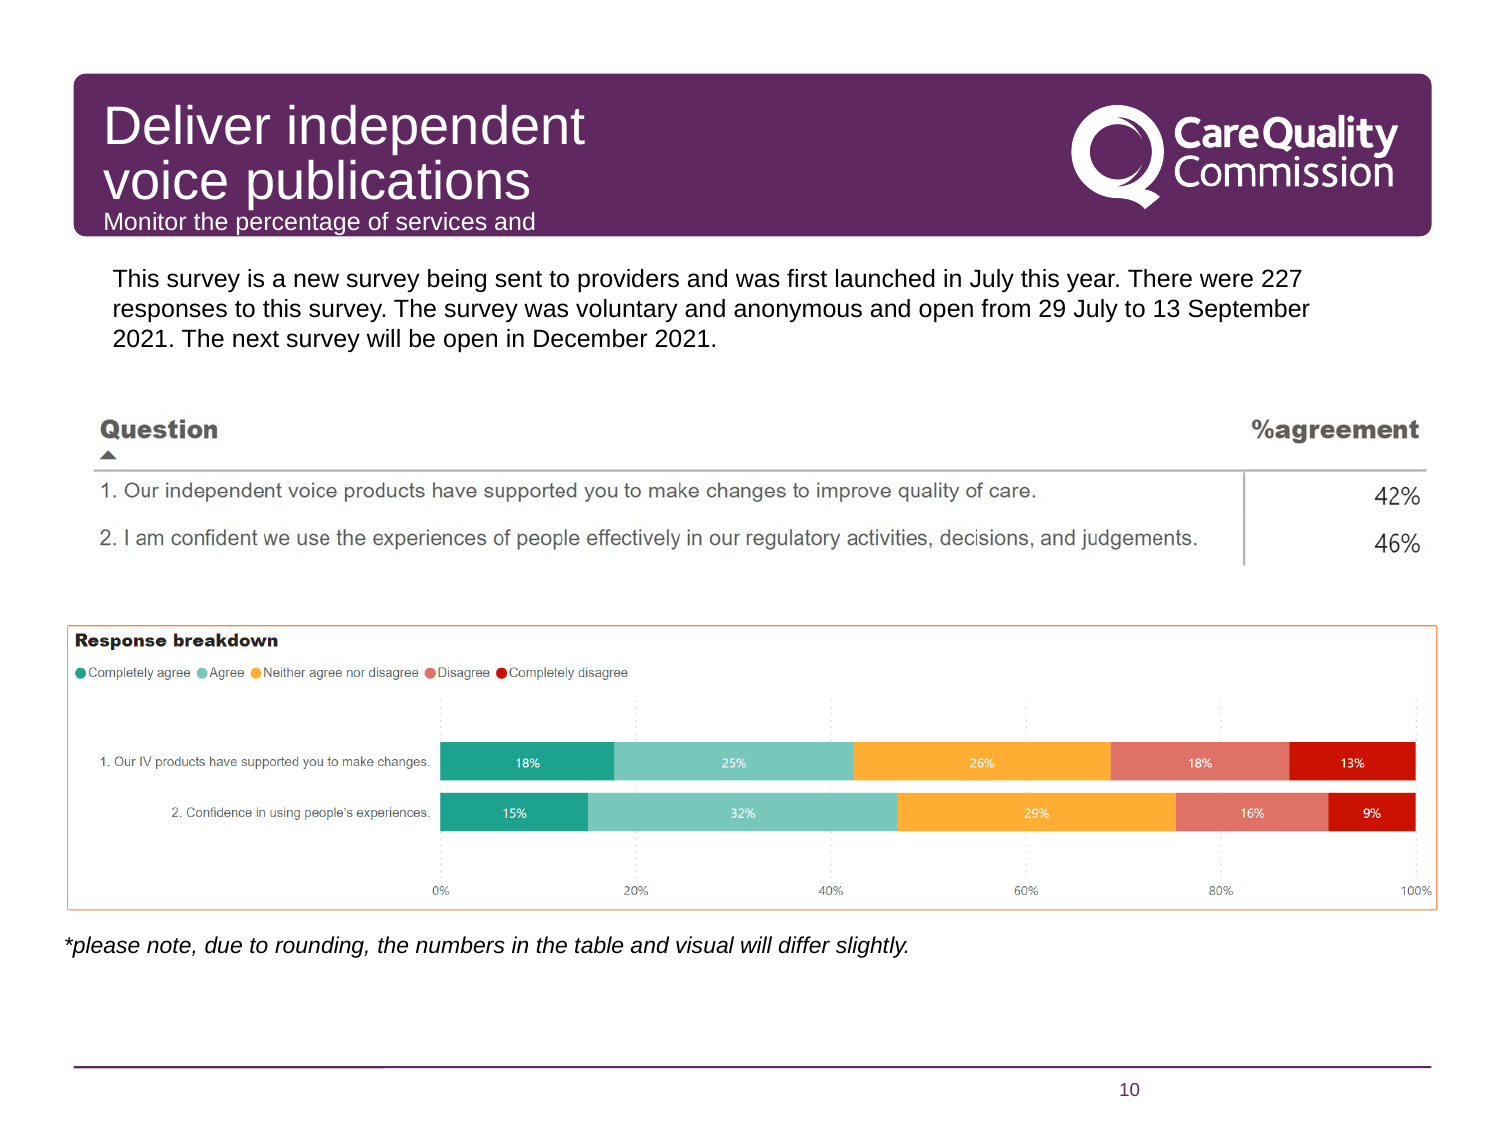

# Deliver independent voice publications Monitor the percentage of services and organisations who represent people say they are confident we use the experiences of people effectively in our regulatory activities, decisions, and judgements.
This survey is a new survey being sent to providers and was first launched in July this year. There were 227 responses to this survey. The survey was voluntary and anonymous and open from 29 July to 13 September 2021. The next survey will be open in December 2021.
*please note, due to rounding, the numbers in the table and visual will differ slightly.